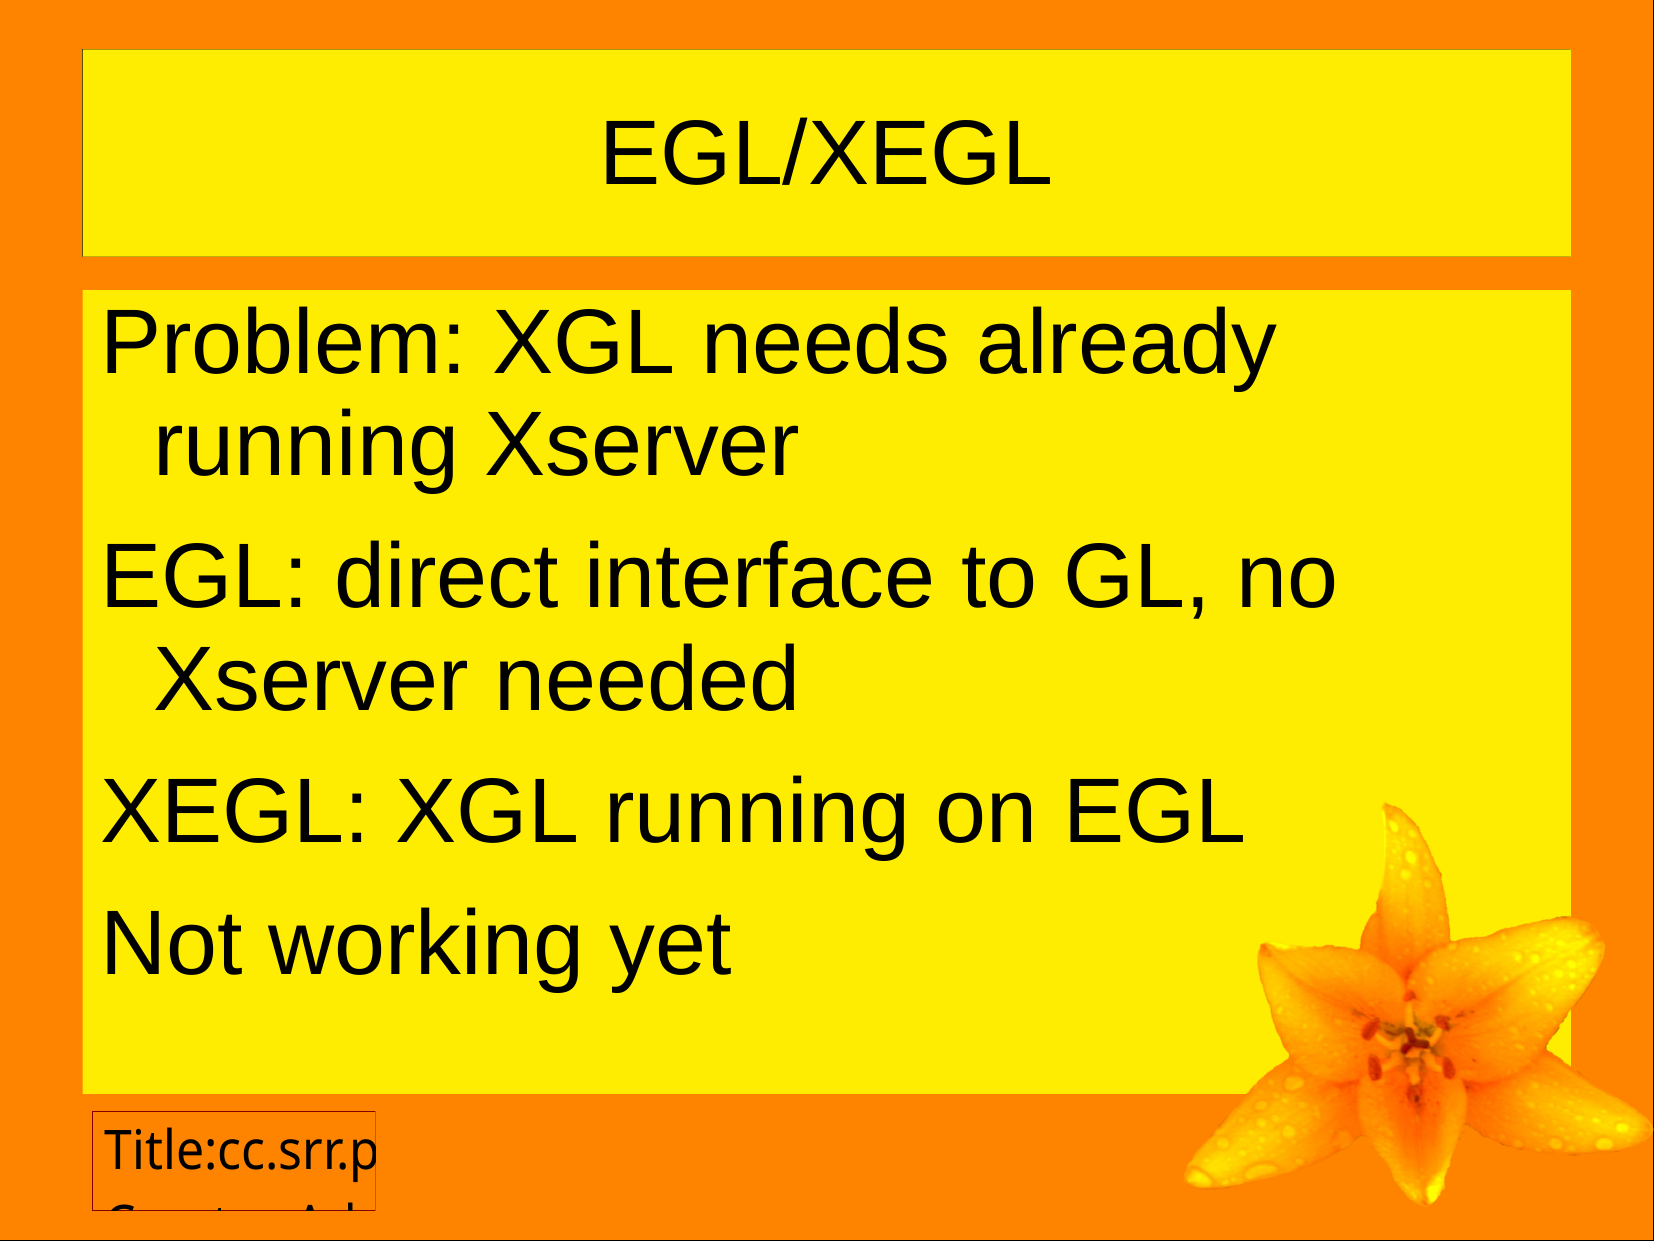

# EGL/XEGL
Problem: XGL needs already running Xserver
EGL: direct interface to GL, no Xserver needed
XEGL: XGL running on EGL
Not working yet